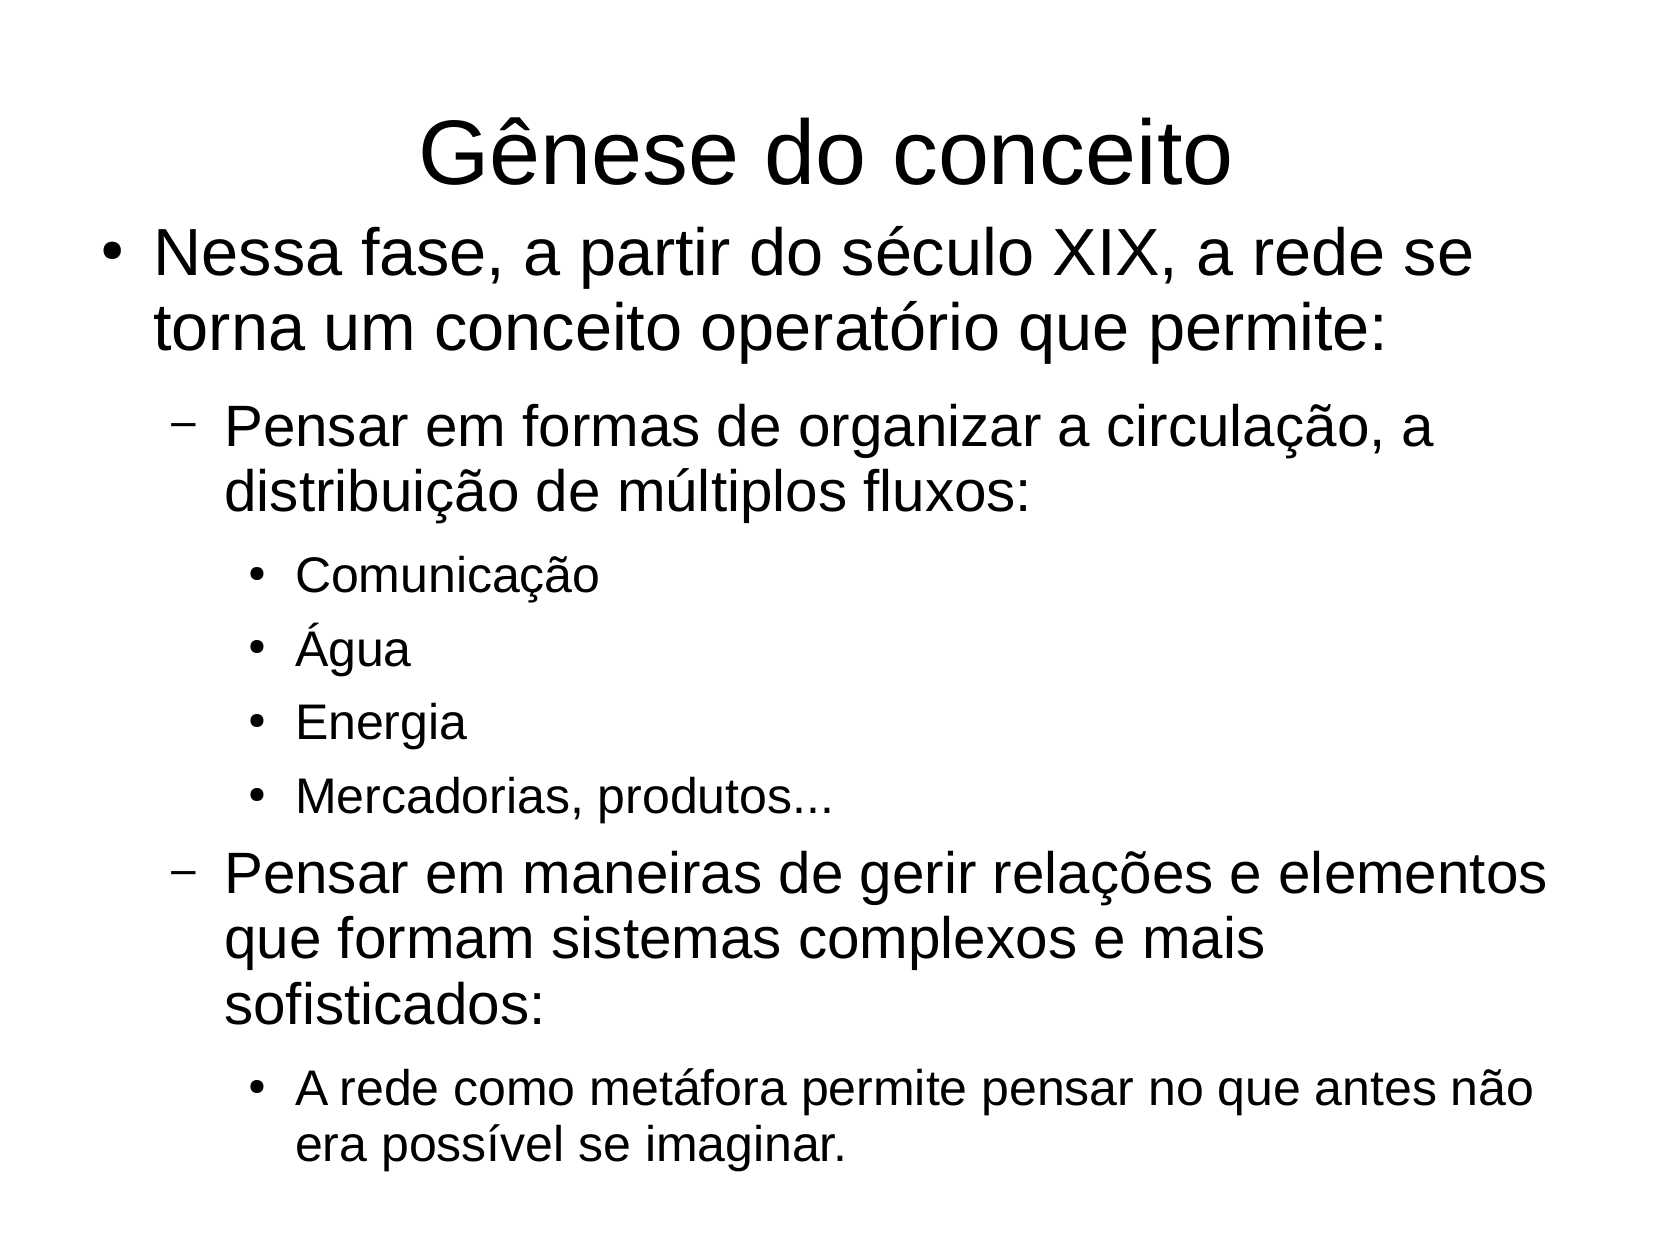

# Gênese do conceito
Nessa fase, a partir do século XIX, a rede se torna um conceito operatório que permite:
Pensar em formas de organizar a circulação, a distribuição de múltiplos fluxos:
Comunicação
Água
Energia
Mercadorias, produtos...
Pensar em maneiras de gerir relações e elementos que formam sistemas complexos e mais sofisticados:
A rede como metáfora permite pensar no que antes não era possível se imaginar.